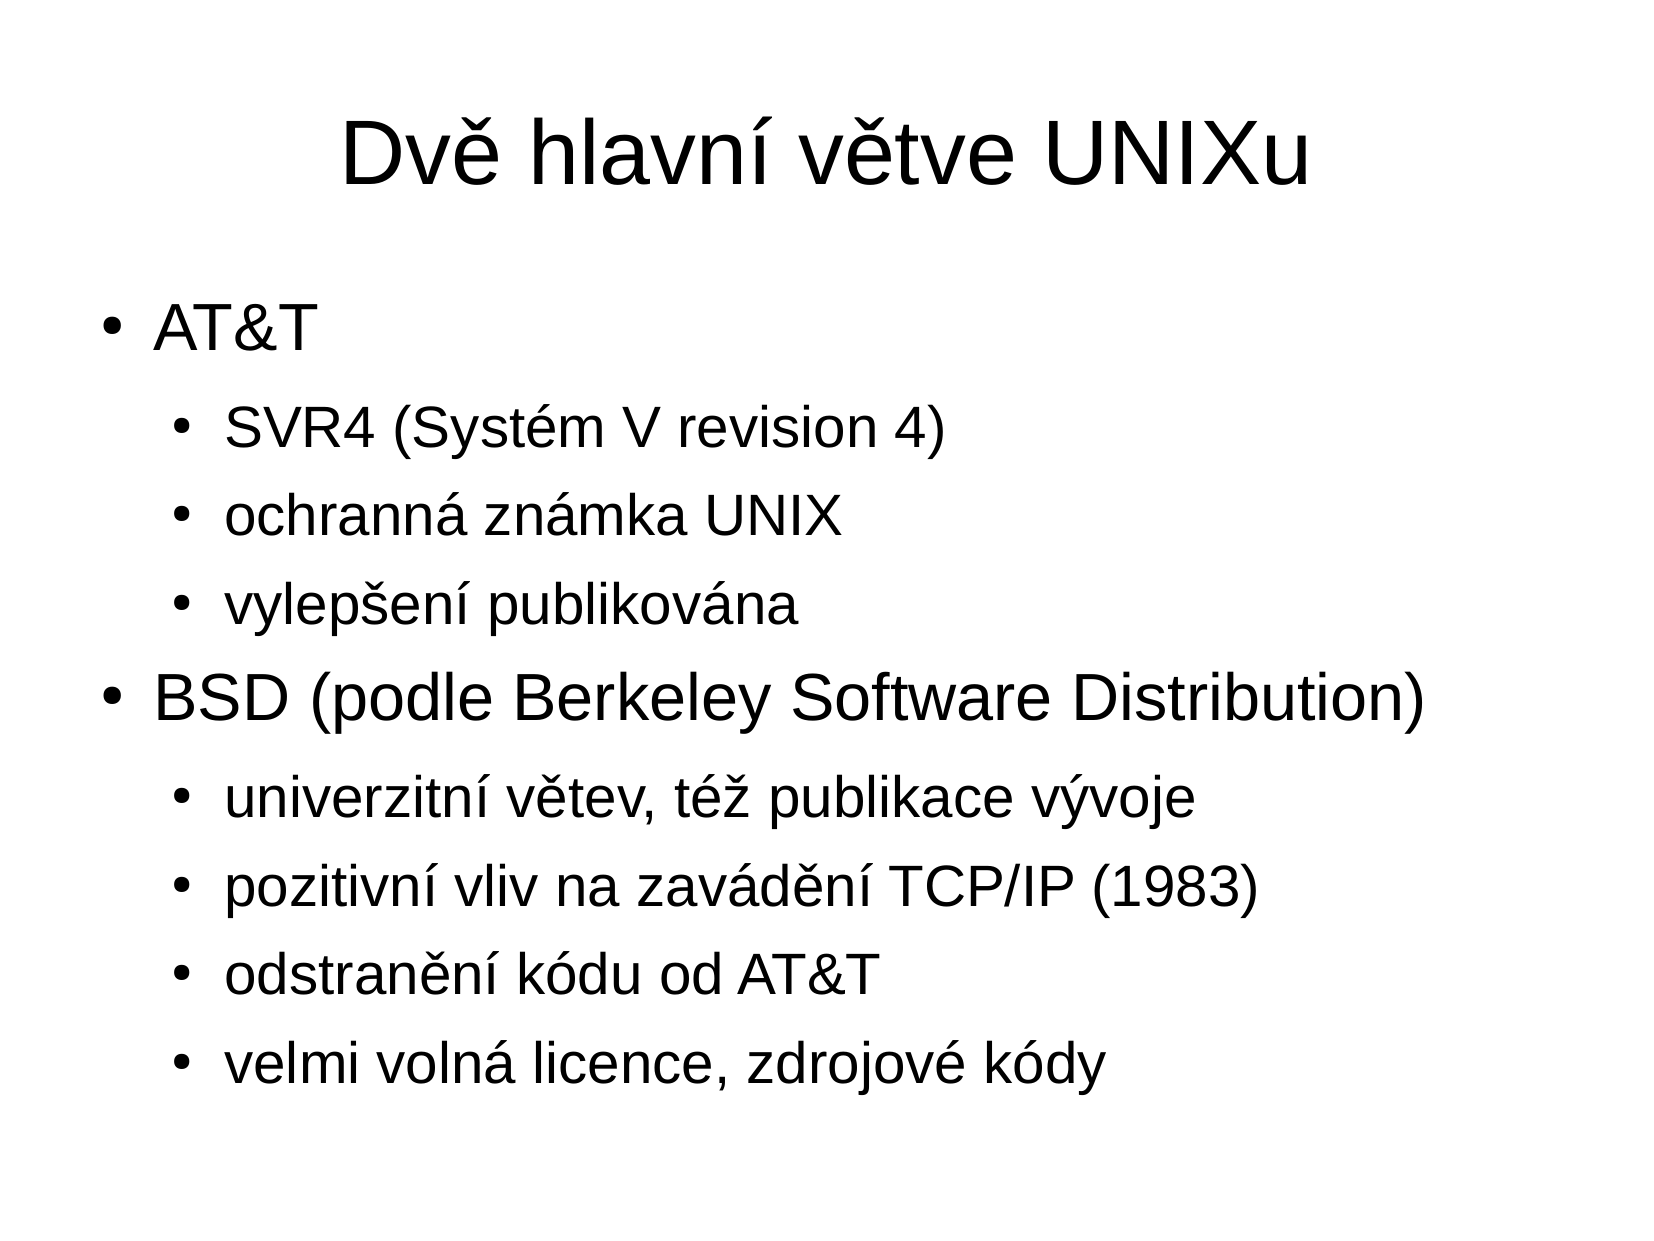

# Dvě hlavní větve UNIXu
AT&T
SVR4 (Systém V revision 4)
ochranná známka UNIX
vylepšení publikována
BSD (podle Berkeley Software Distribution)
univerzitní větev, též publikace vývoje
pozitivní vliv na zavádění TCP/IP (1983)
odstranění kódu od AT&T
velmi volná licence, zdrojové kódy